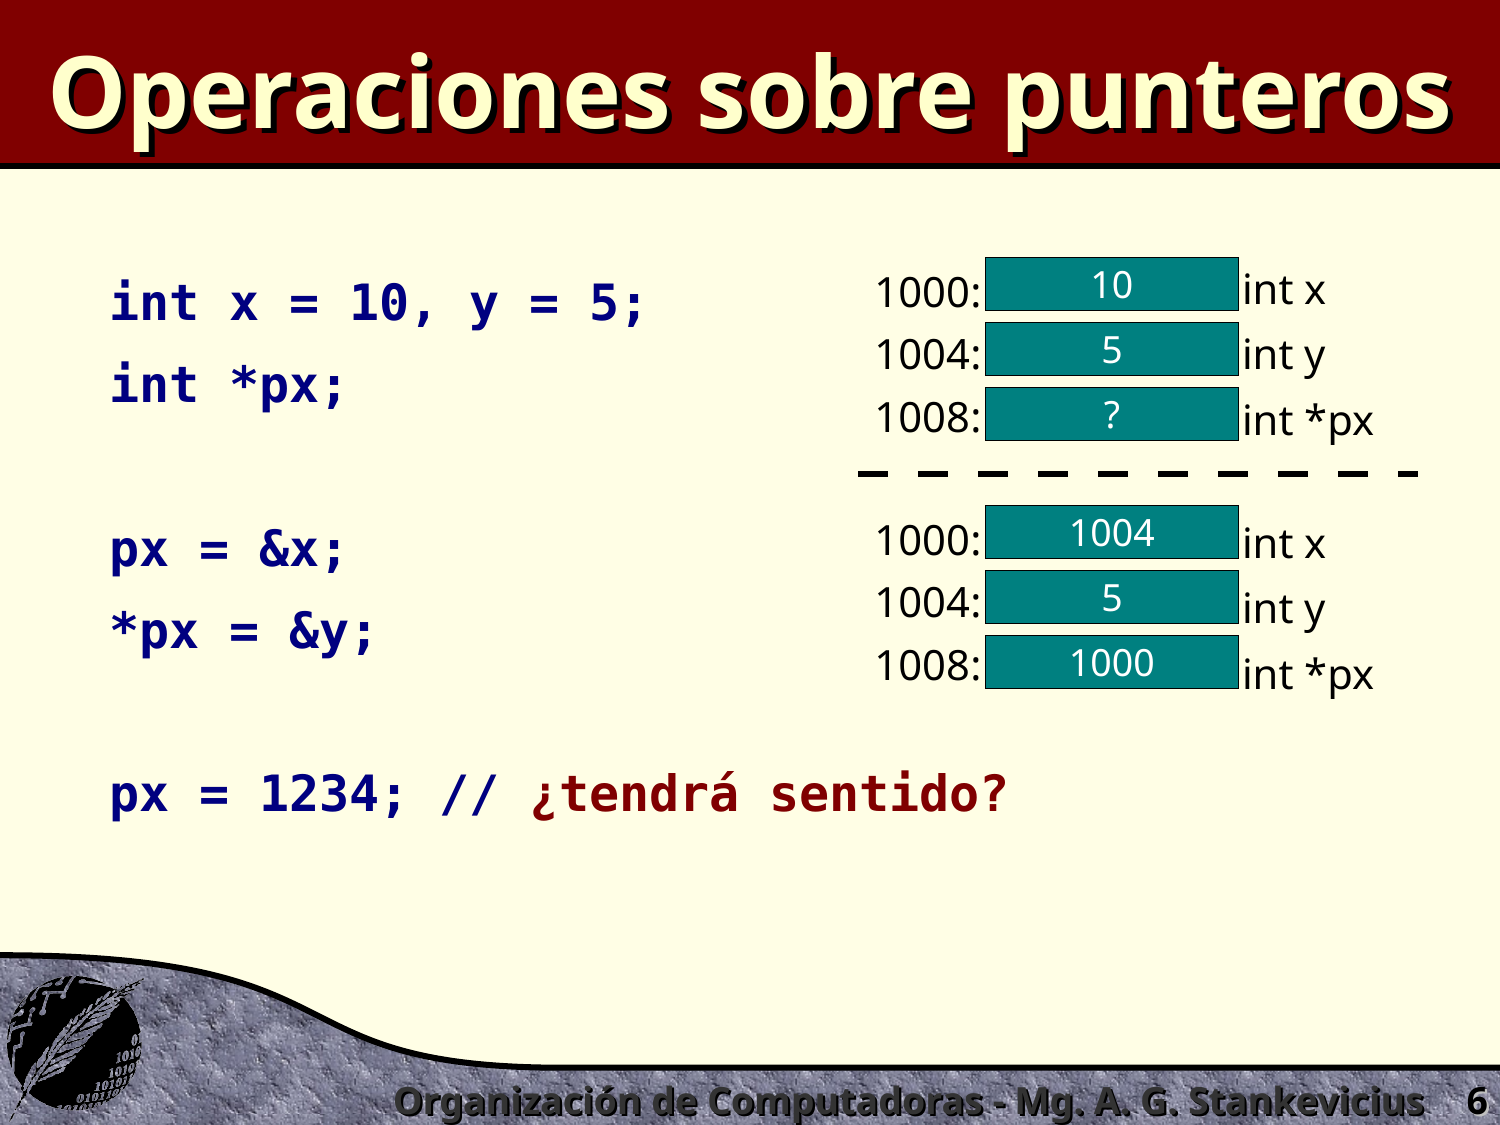

# Operaciones sobre punteros
int x = 10, y = 5;
int *px;
px = &x;
*px = &y;
px = 1234; // ¿tendrá sentido?
int x
int y
int *px
1000:
1004:
1008:
10
5
?
1000:
1004:
1008:
int x
int y
int *px
1004
5
1000
6